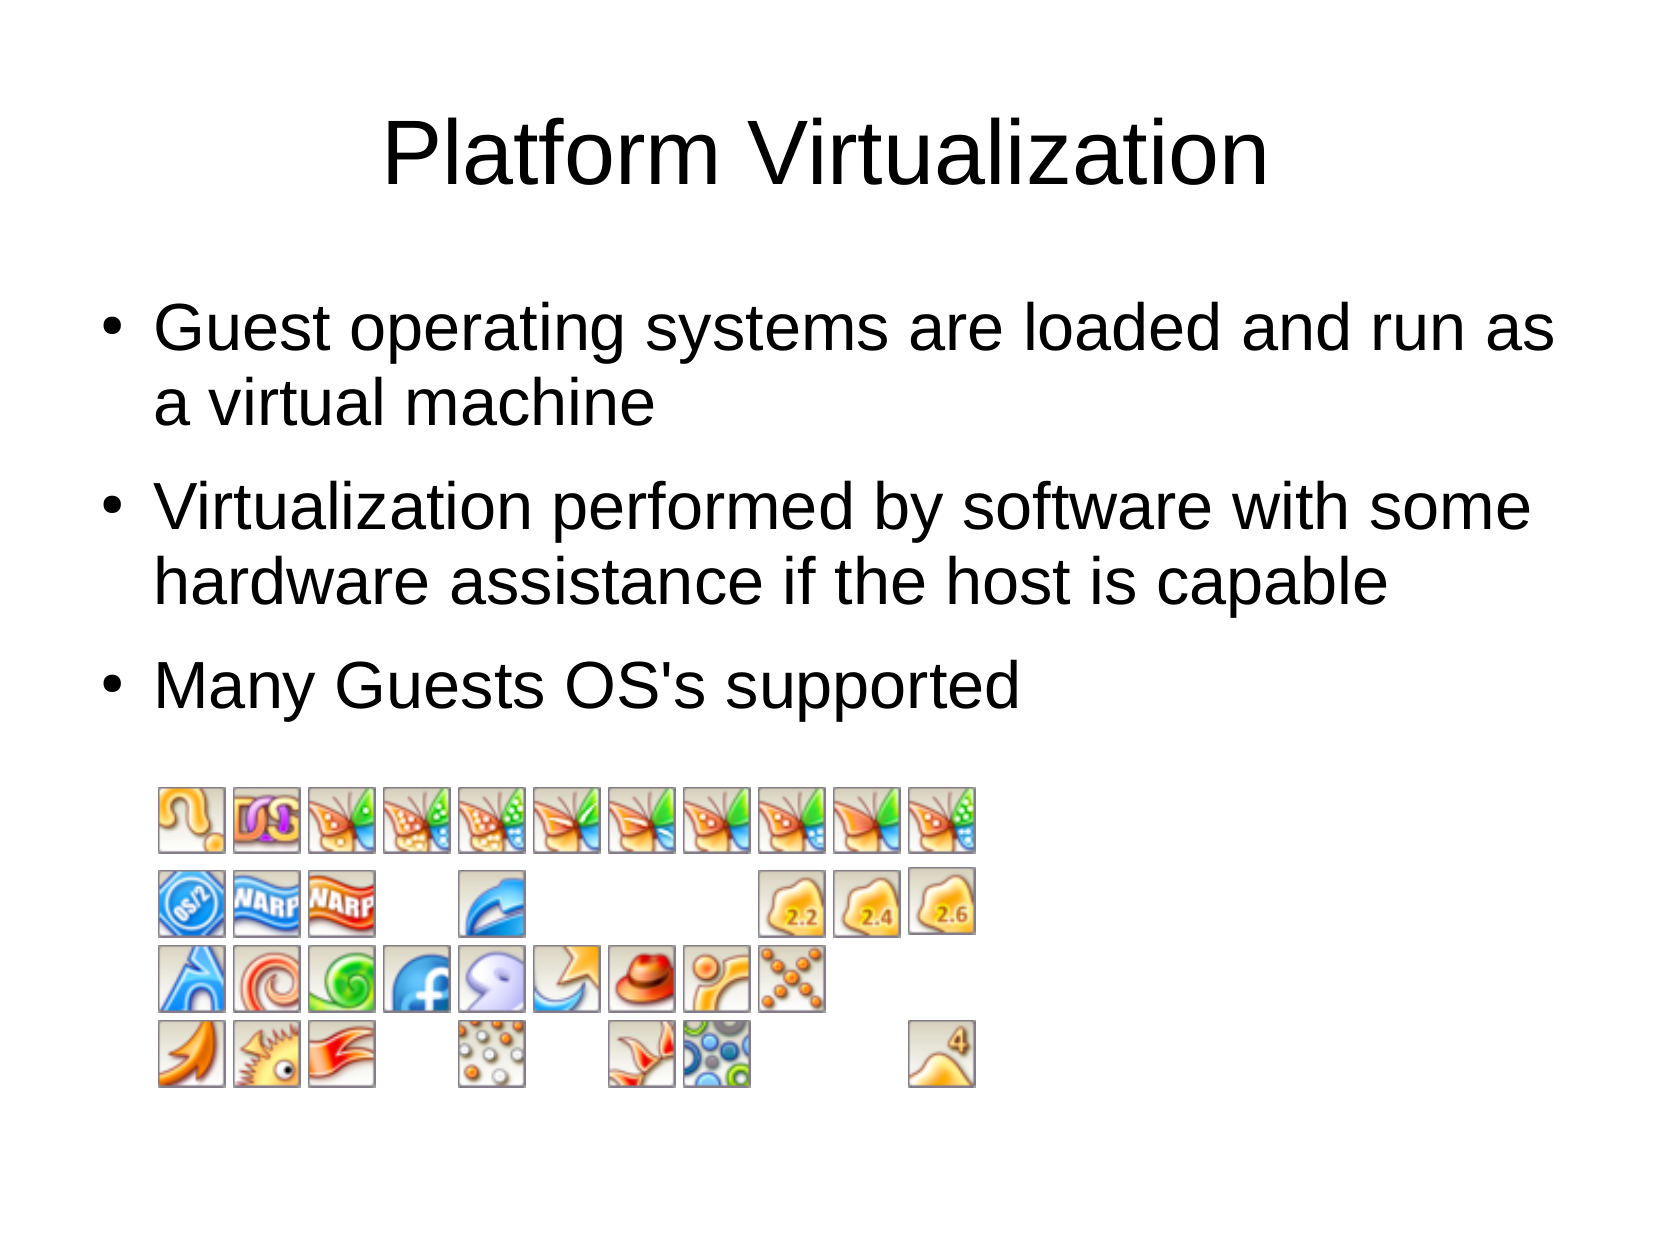

# Platform Virtualization
Guest operating systems are loaded and run as a virtual machine
Virtualization performed by software with some hardware assistance if the host is capable
Many Guests OS's supported